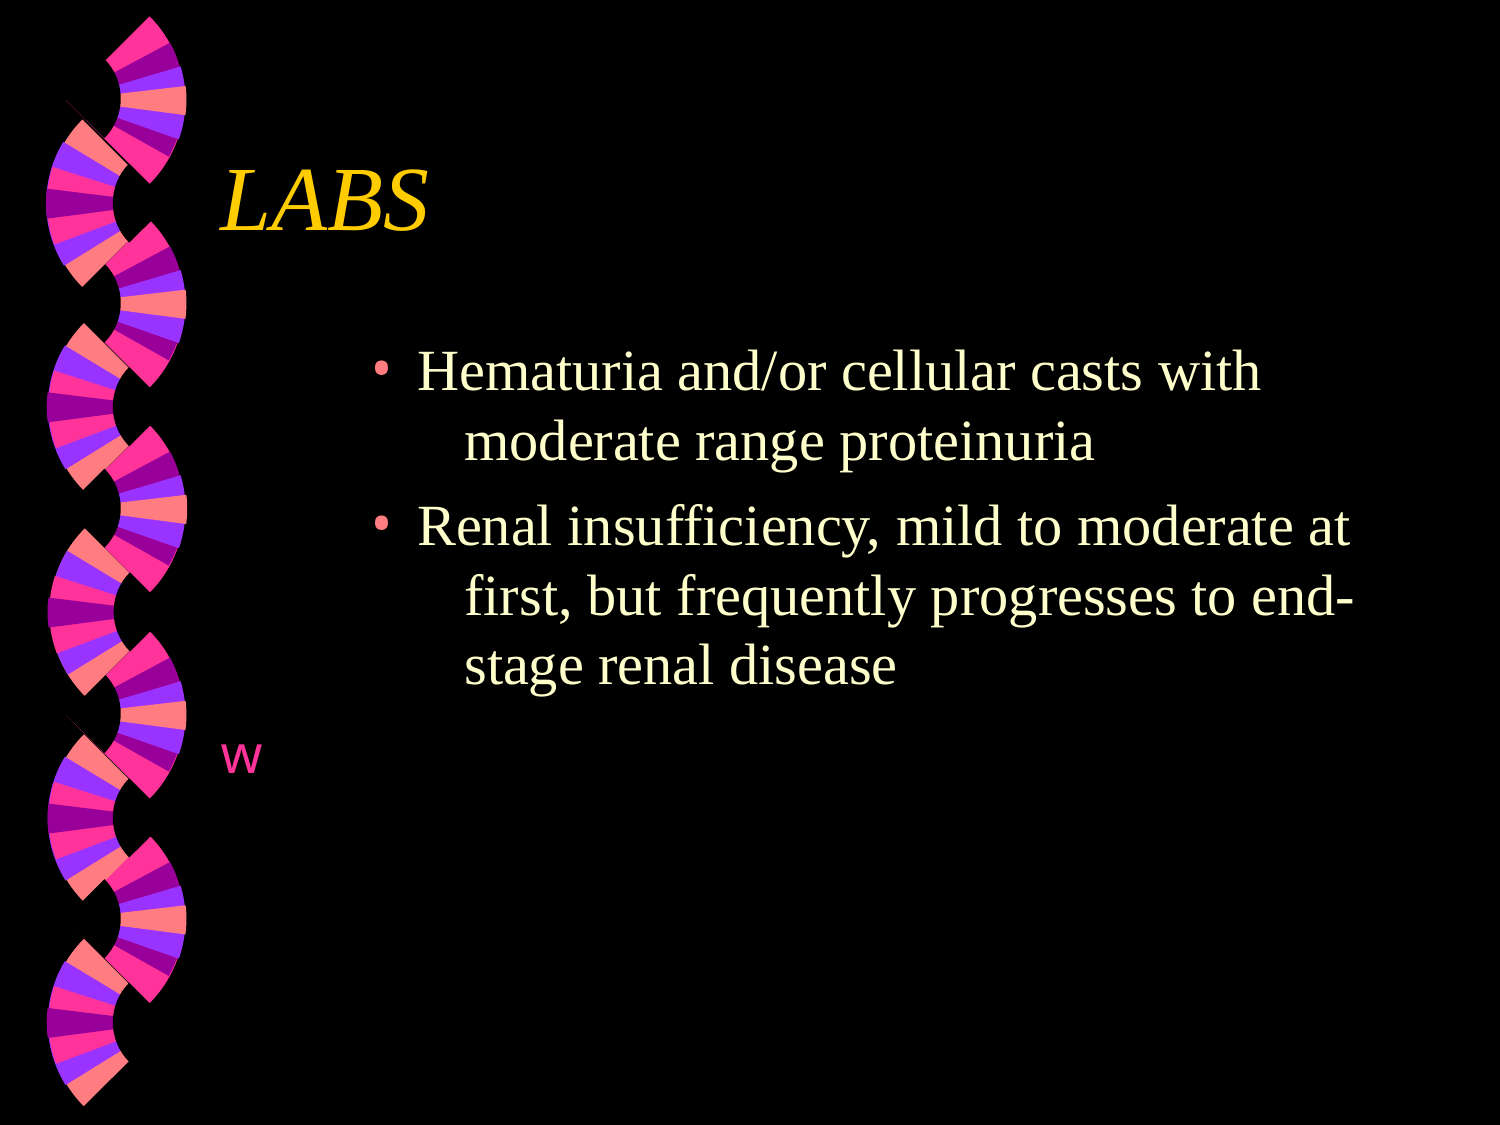

# LABS
Hematuria and/or cellular casts with moderate range proteinuria
Renal insufficiency, mild to moderate at first, but frequently progresses to end-stage renal disease